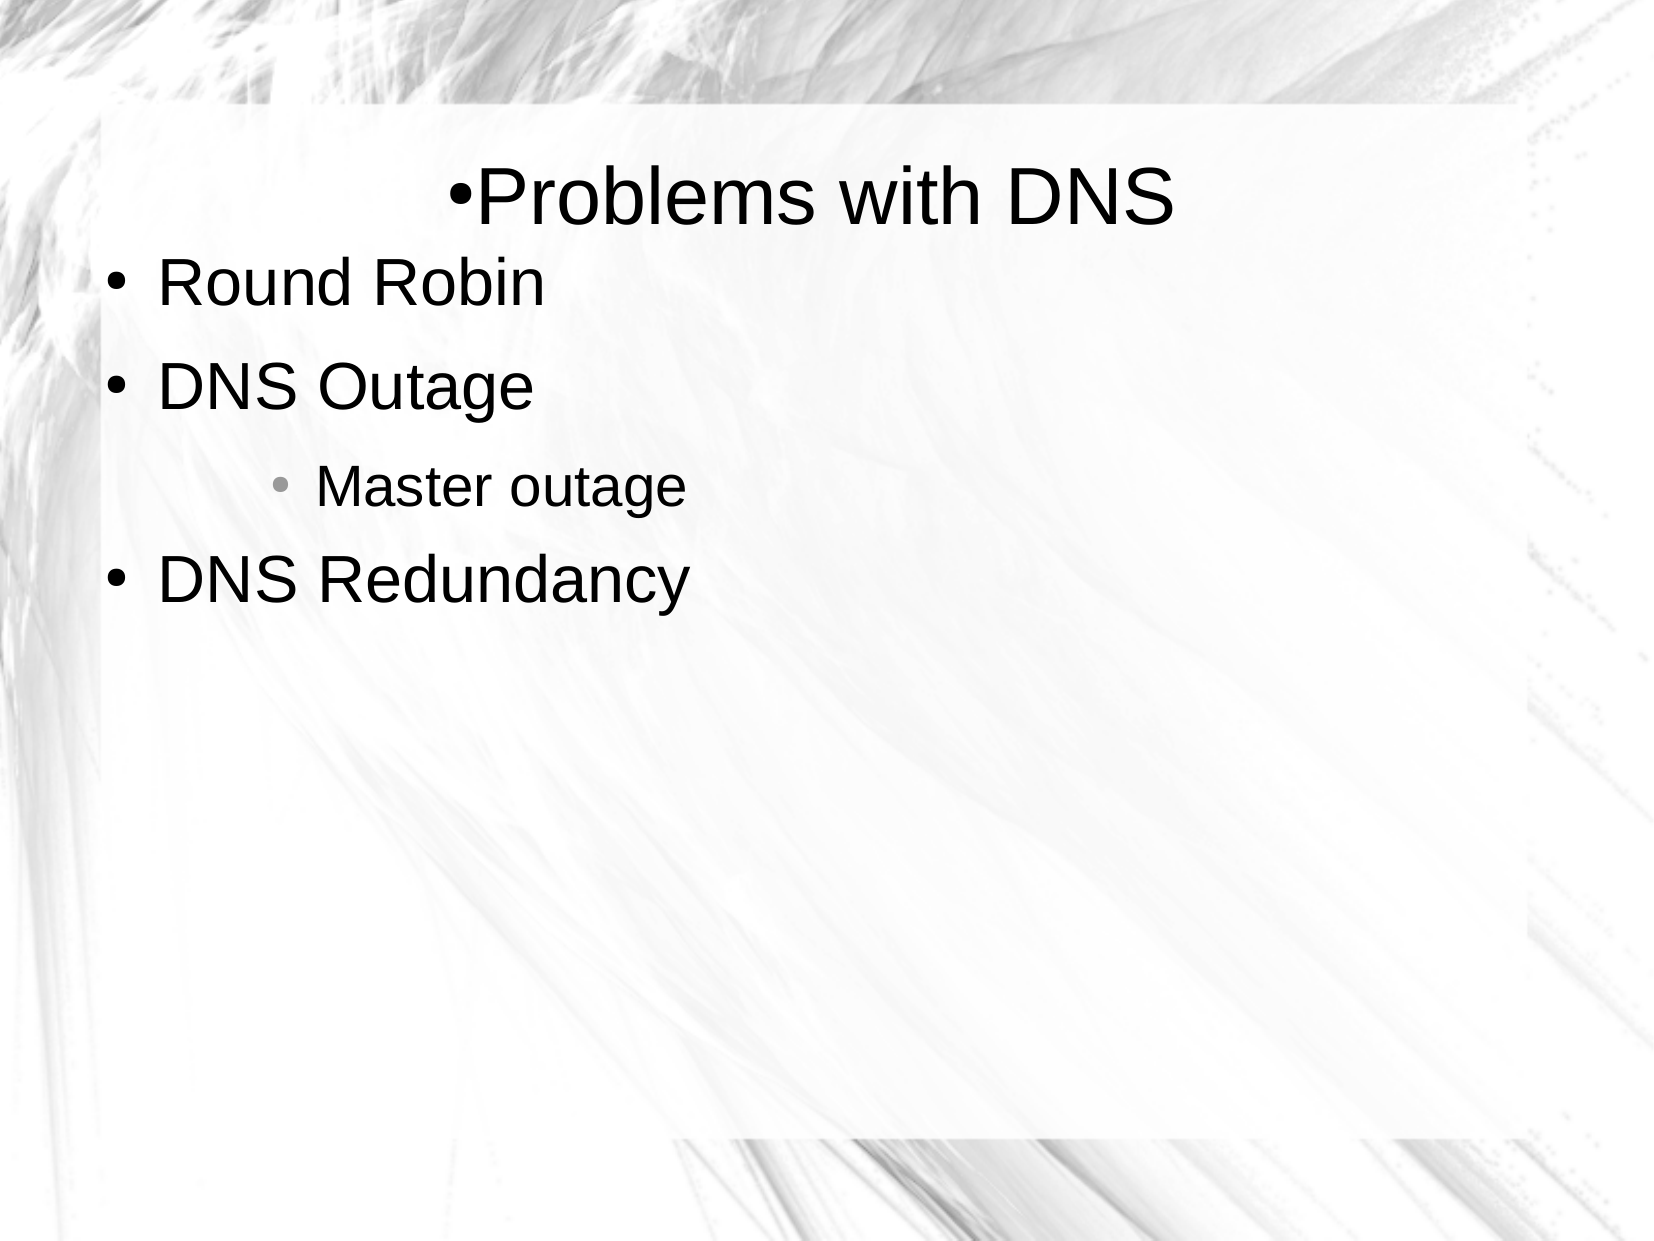

# Problems with DNS
Round Robin
DNS Outage
Master outage
DNS Redundancy